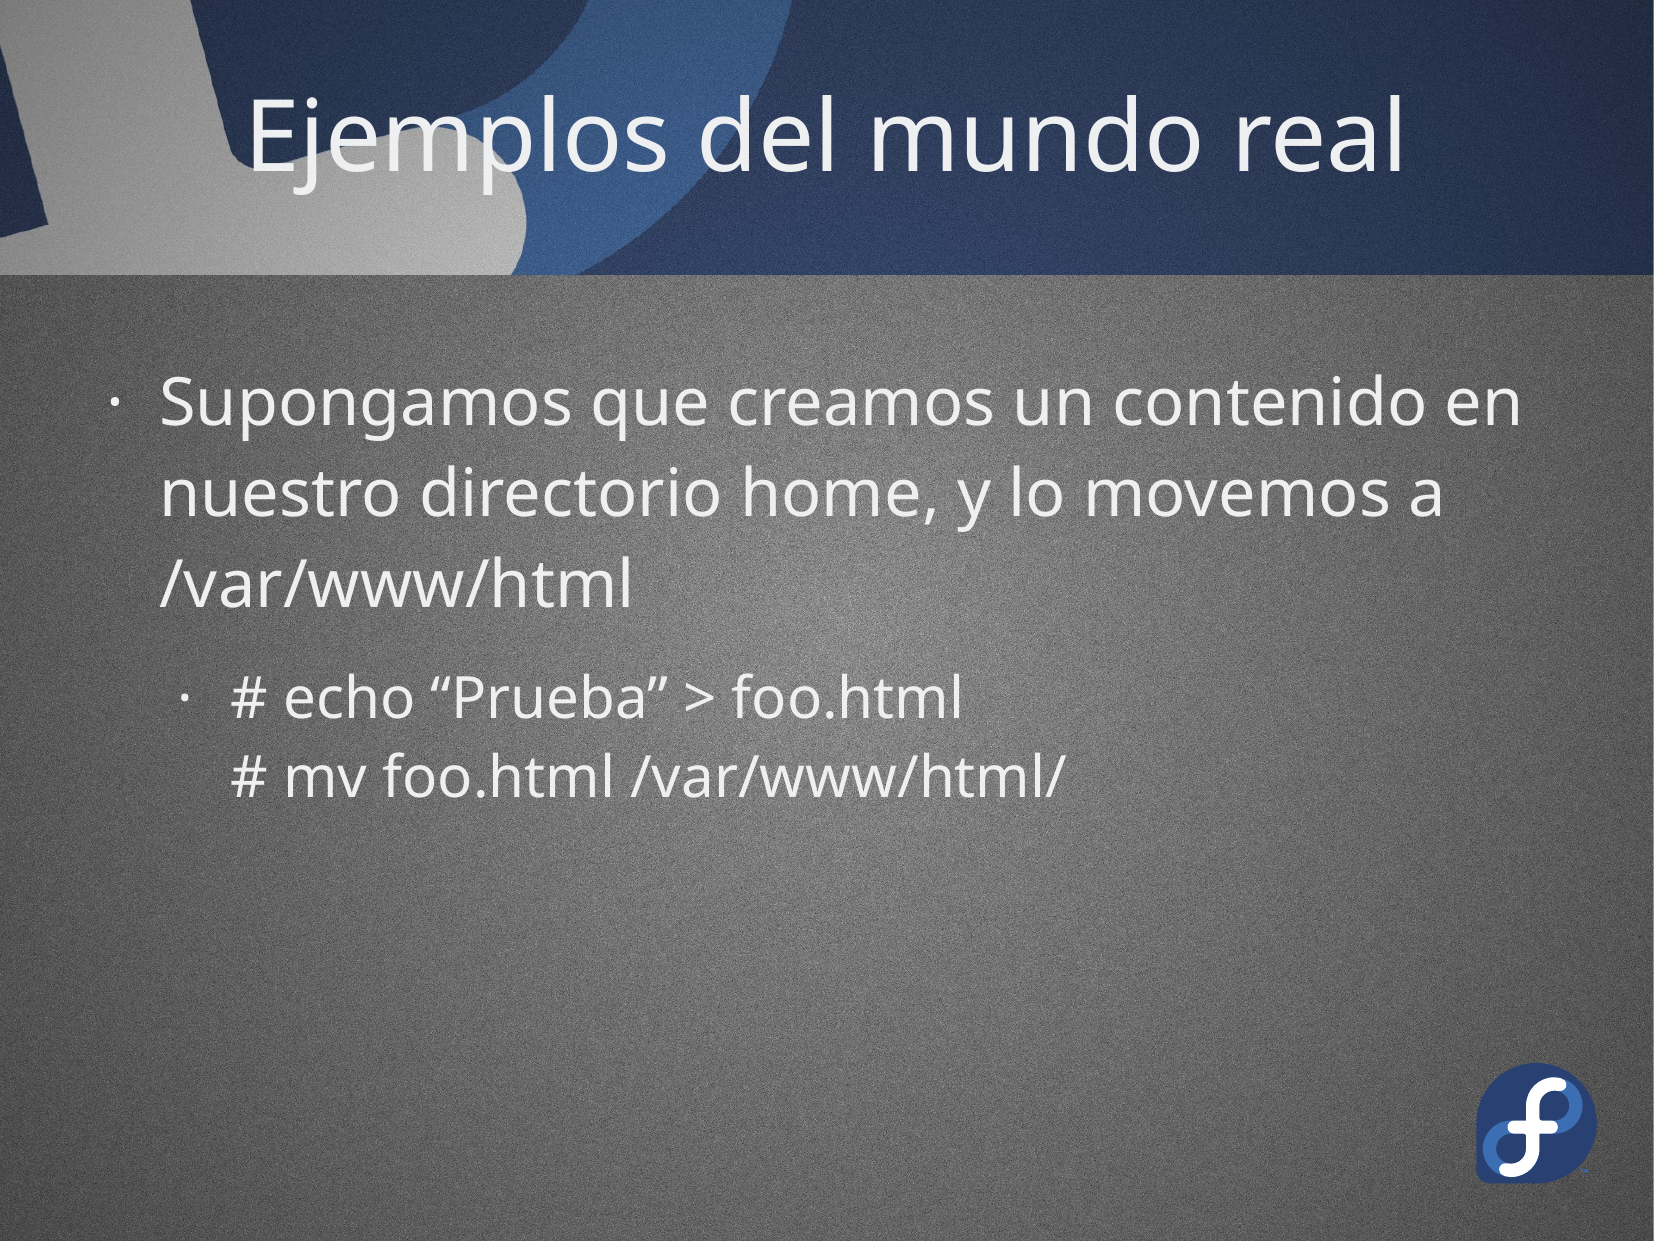

# Ejemplos del mundo real
Supongamos que creamos un contenido en nuestro directorio home, y lo movemos a /var/www/html
# echo “Prueba” > foo.html # mv foo.html /var/www/html/